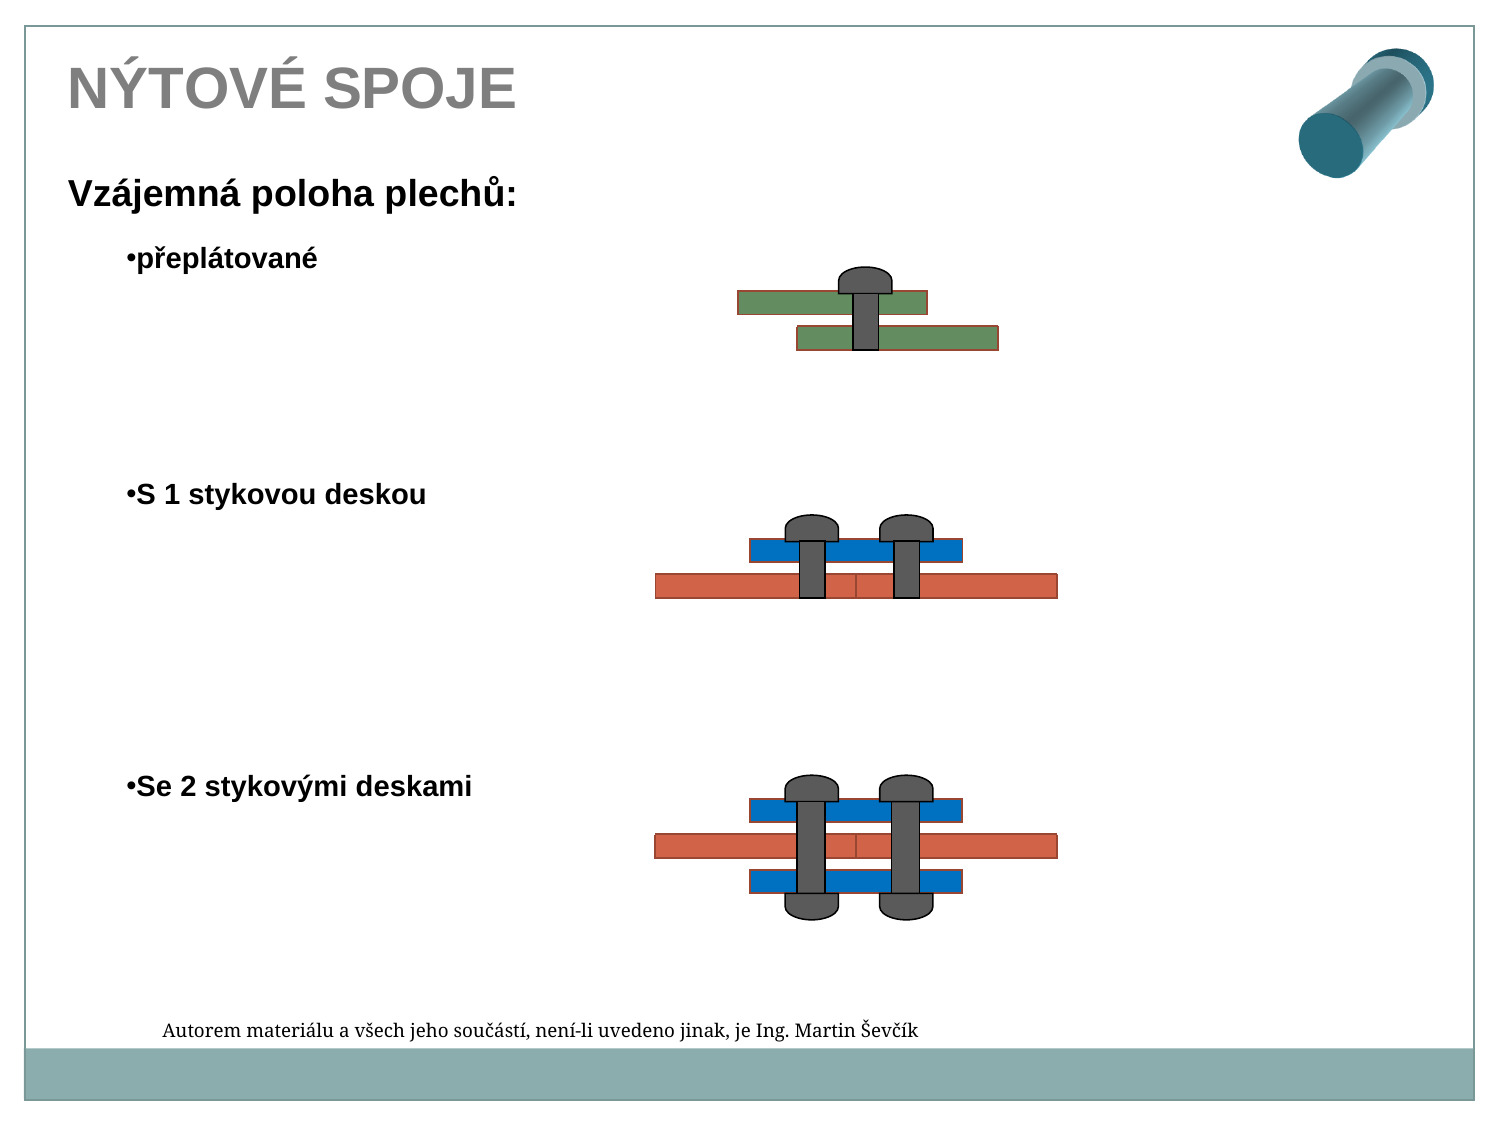

NÝTOVÉ SPOJE
Vzájemná poloha plechů:
přeplátované
S 1 stykovou deskou
Se 2 stykovými deskami
Autorem materiálu a všech jeho součástí, není-li uvedeno jinak, je Ing. Martin Ševčík